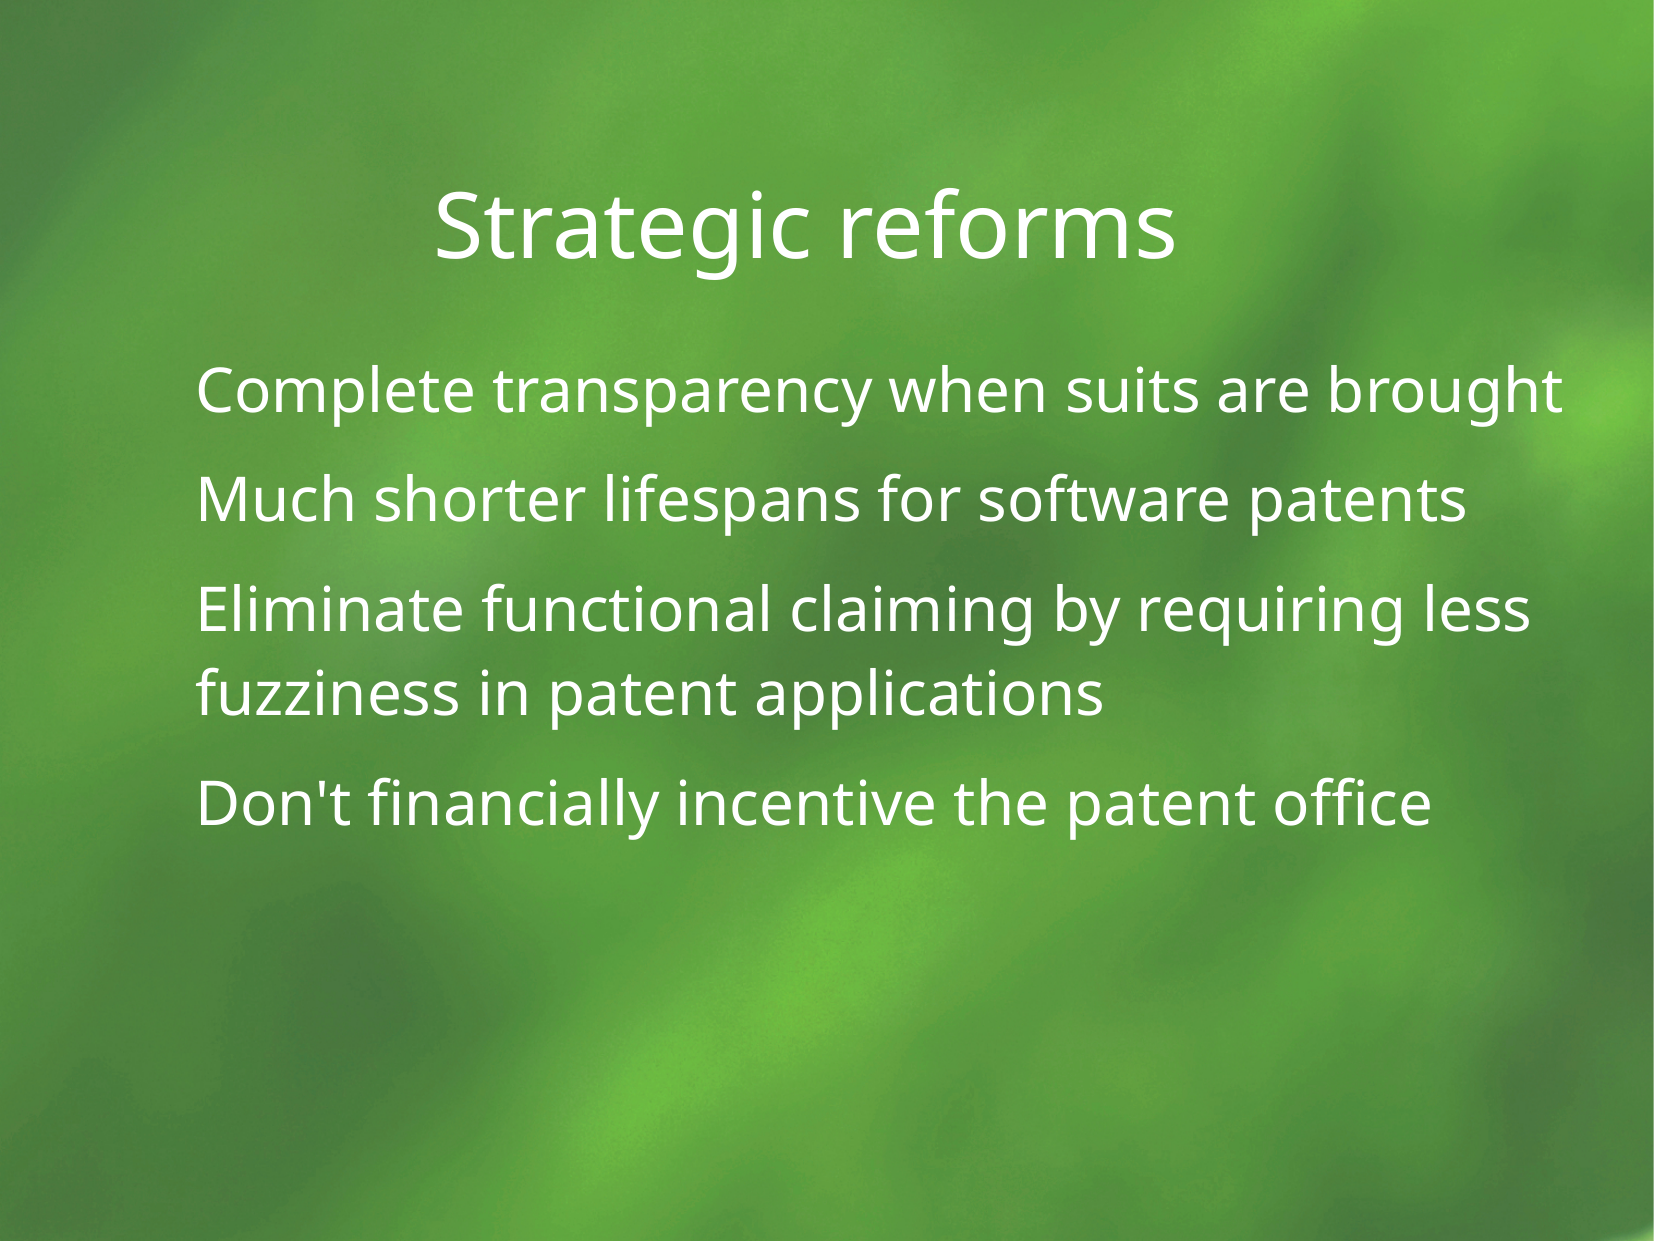

# Strategic reforms
Complete transparency when suits are brought
Much shorter lifespans for software patents
Eliminate functional claiming by requiring less fuzziness in patent applications
Don't financially incentive the patent office